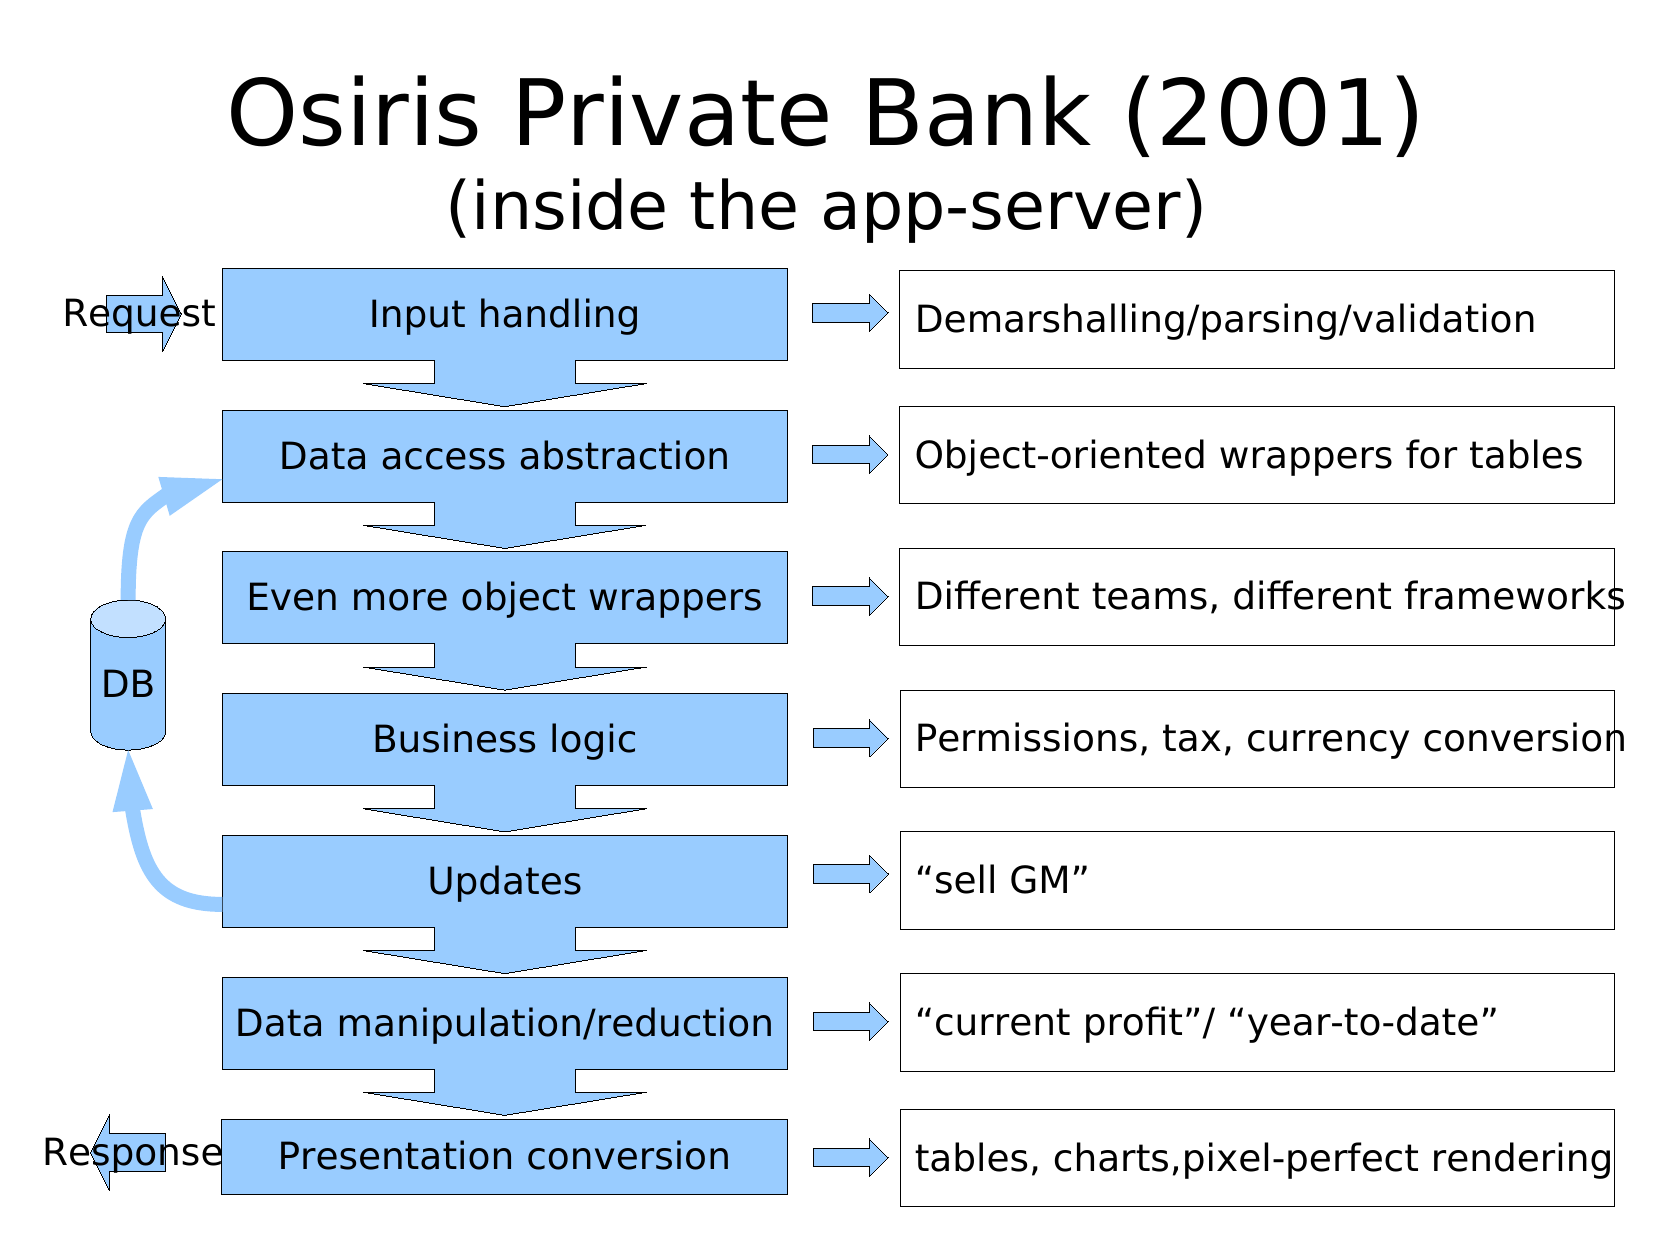

# Osiris Private Bank (2001) (inside the app-server)
Input handling
Demarshalling/parsing/validation
Request
Object-oriented wrappers for tables
Data access abstraction
Different teams, different frameworks
Even more object wrappers
DB
Permissions, tax, currency conversion
Business logic
“sell GM”
Updates
“current profit”/ “year-to-date”
Data manipulation/reduction
tables, charts,pixel-perfect rendering
Response
Presentation conversion